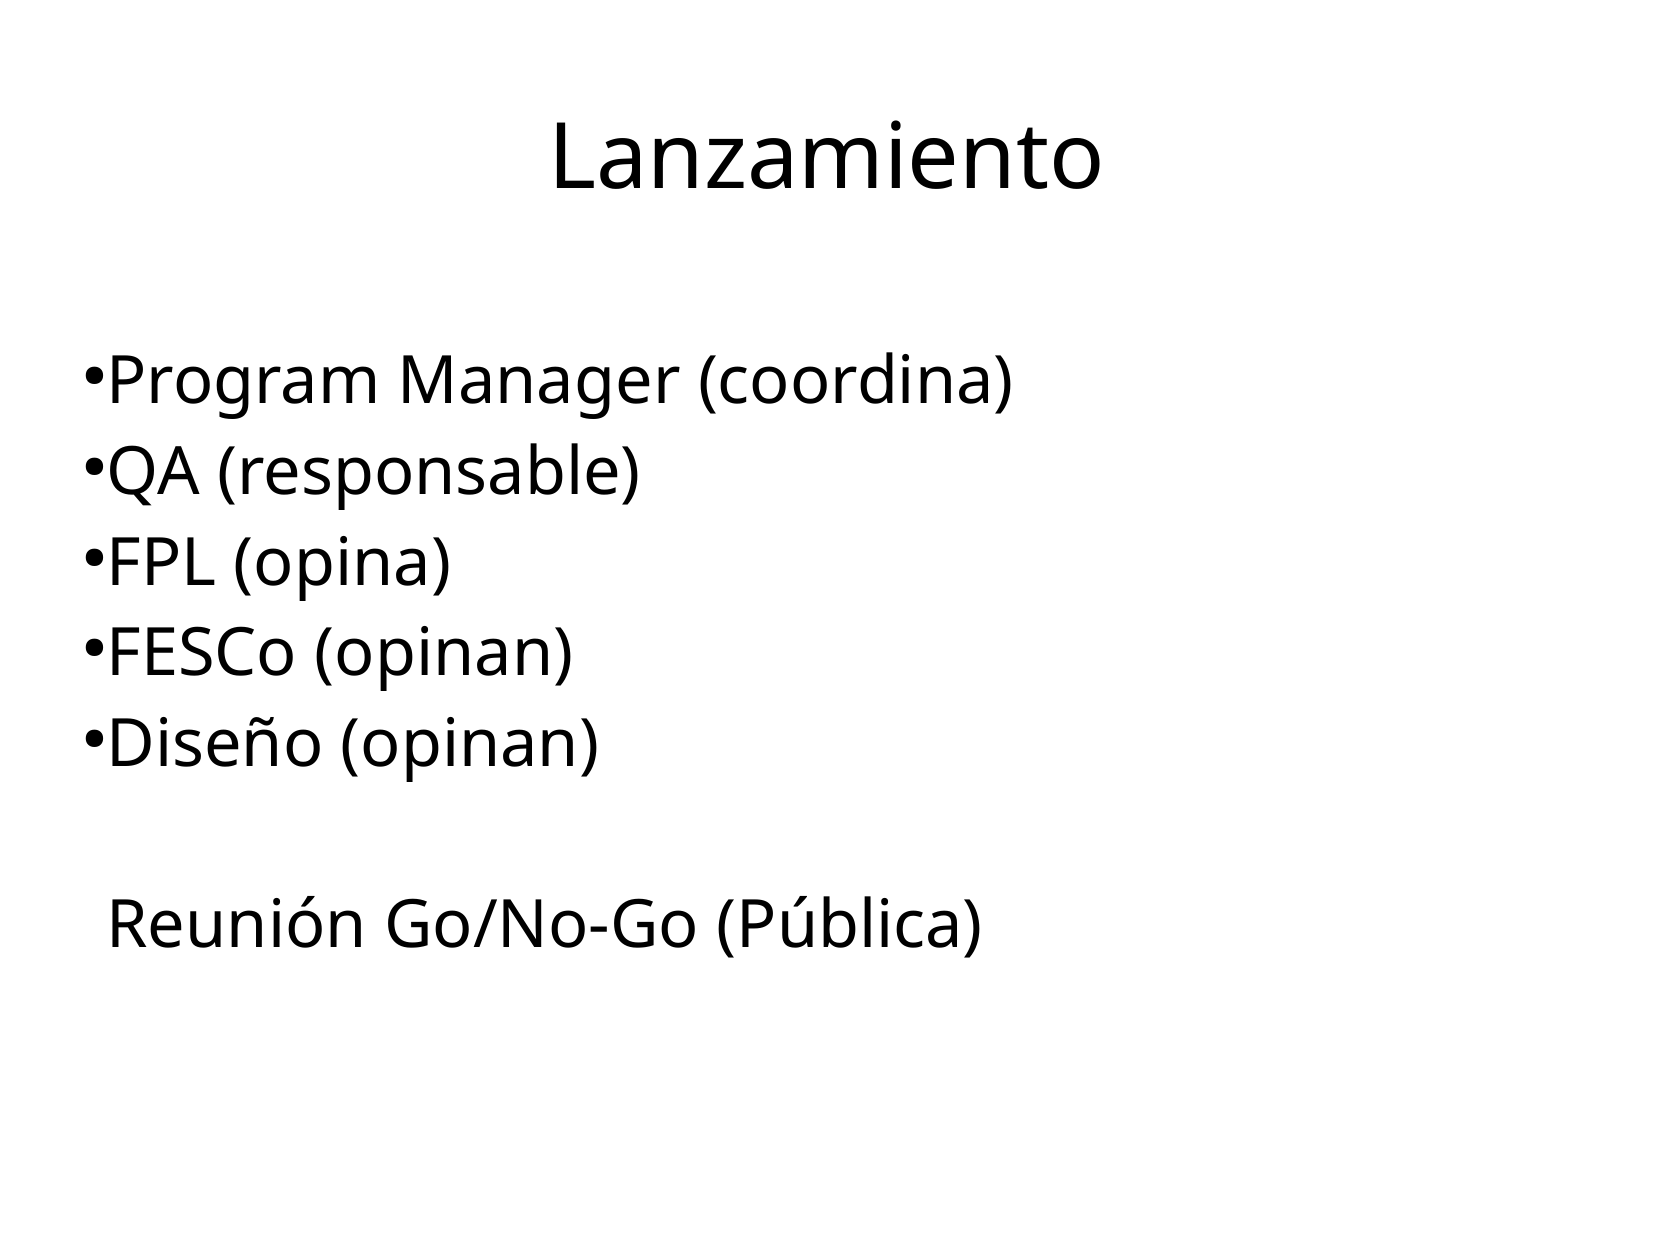

# Lanzamiento
Program Manager (coordina)
QA (responsable)
FPL (opina)
FESCo (opinan)
Diseño (opinan)
Reunión Go/No-Go (Pública)